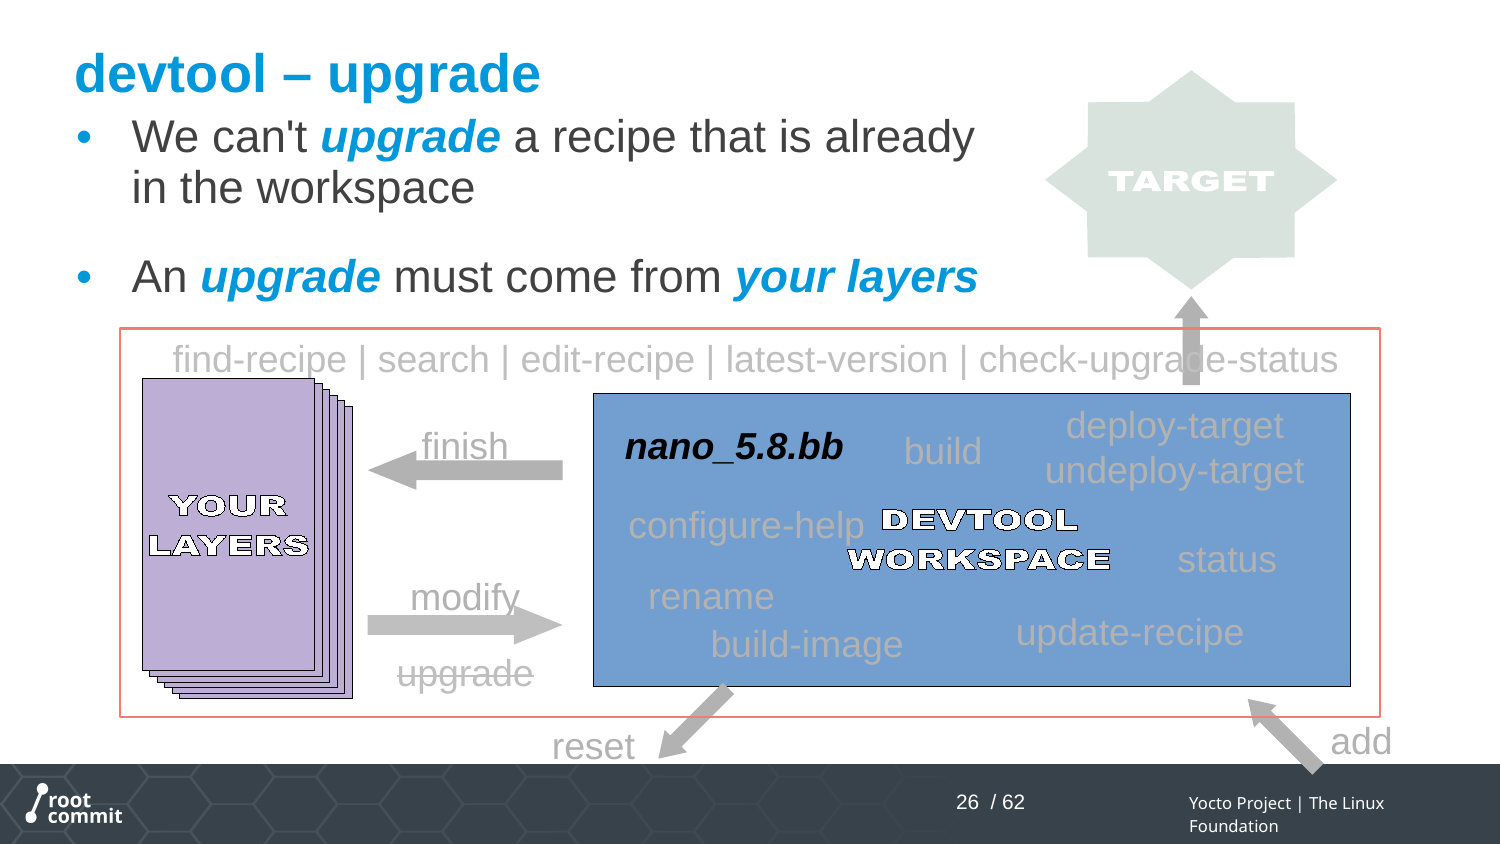

devtool – upgrade
find-recipe | search | edit-recipe | latest-version | check-upgrade-status
deploy-target
undeploy-target
nano_5.8.bb
finish
build
configure-help
status
rename
modify
update-recipe
build-image
upgrade
add
reset
We can't upgrade a recipe that is already in the workspace
An upgrade must come from your layers